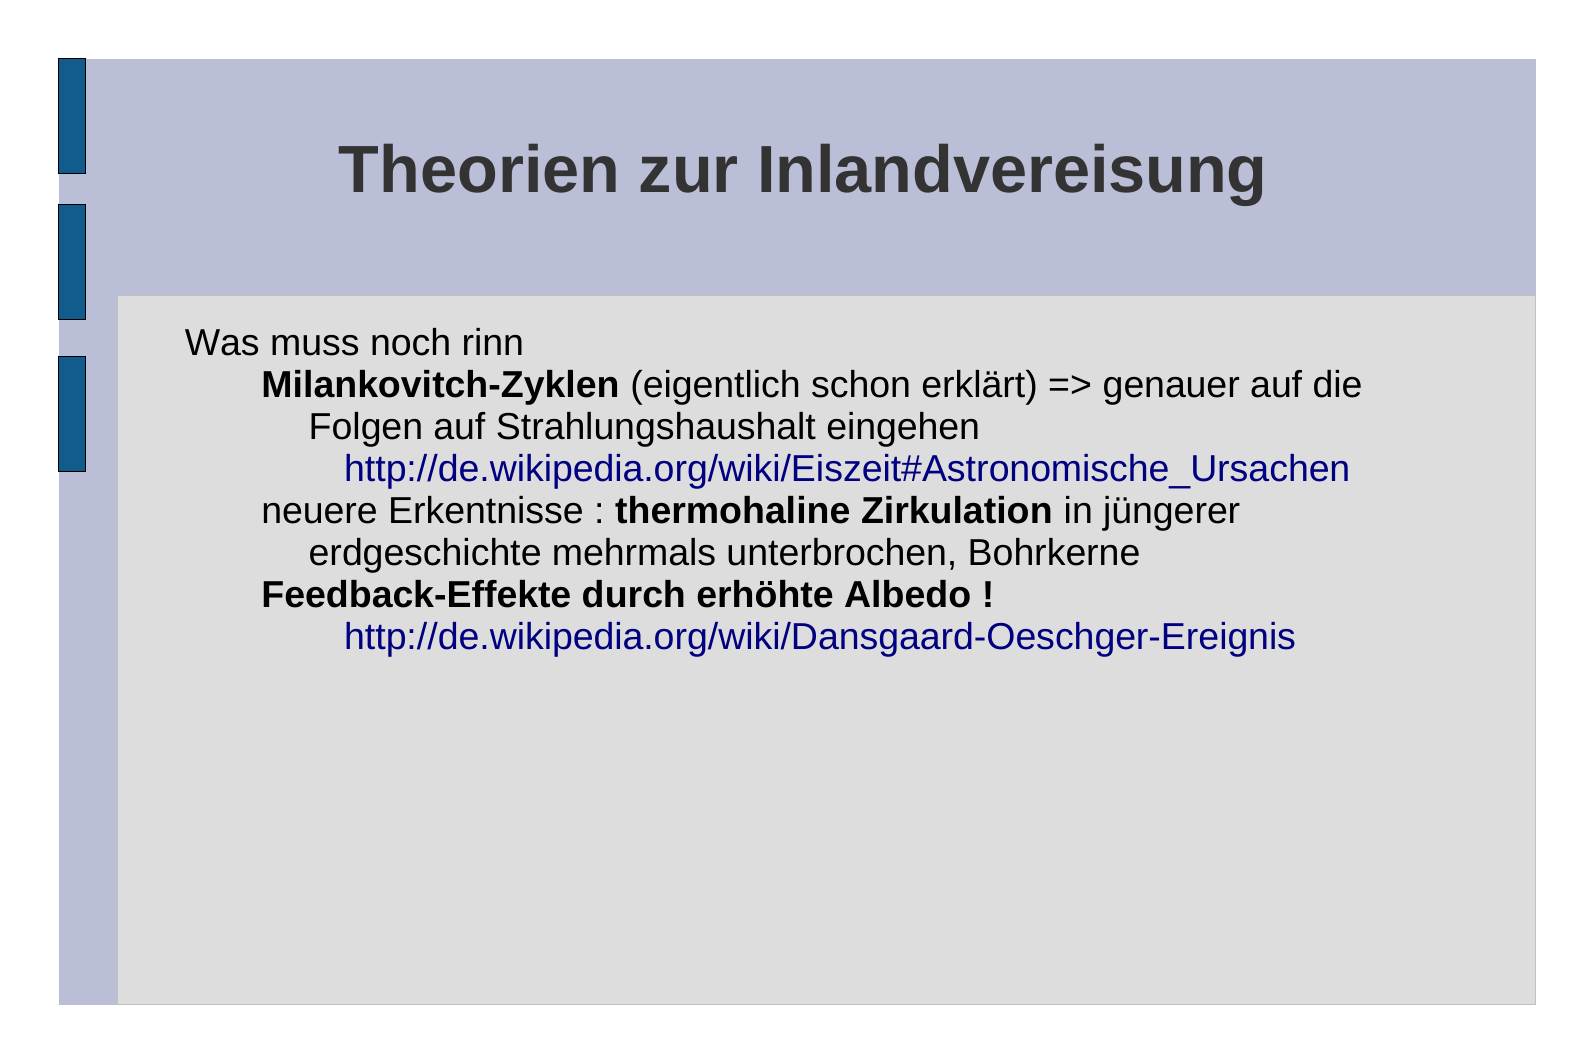

# Theorien zur Inlandvereisung
Was muss noch rinn
Milankovitch-Zyklen (eigentlich schon erklärt) => genauer auf die Folgen auf Strahlungshaushalt eingehen
http://de.wikipedia.org/wiki/Eiszeit#Astronomische_Ursachen
neuere Erkentnisse : thermohaline Zirkulation in jüngerer erdgeschichte mehrmals unterbrochen, Bohrkerne
Feedback-Effekte durch erhöhte Albedo !
http://de.wikipedia.org/wiki/Dansgaard-Oeschger-Ereignis